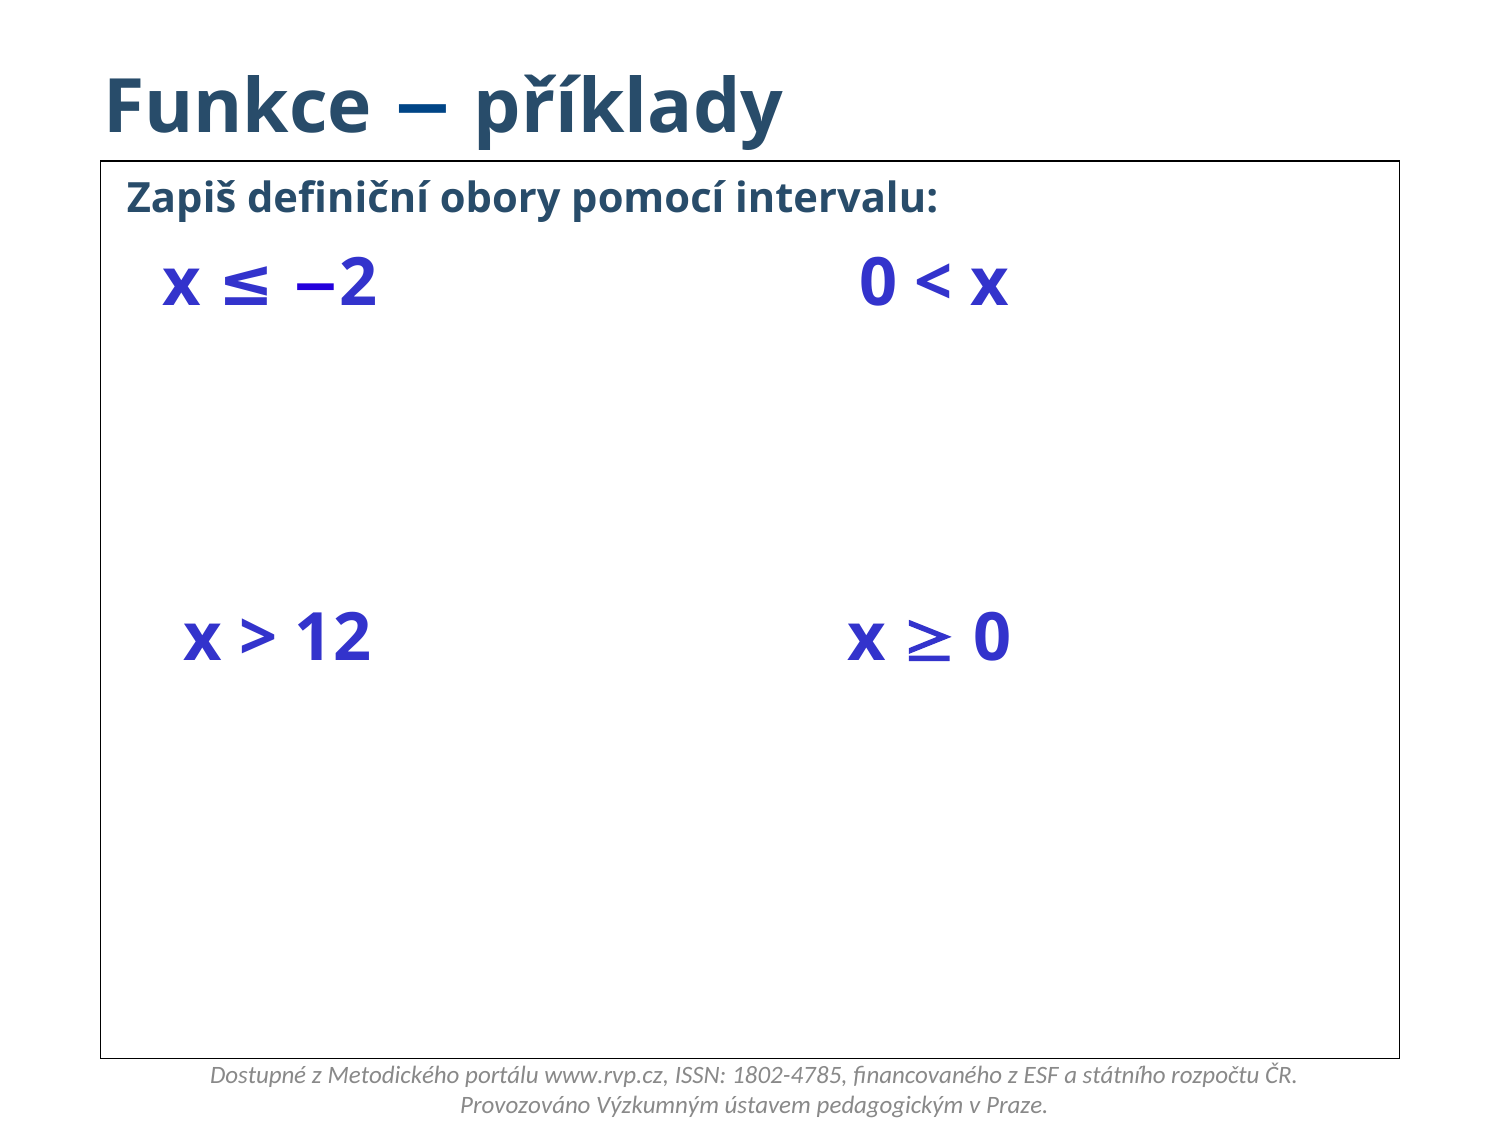

# Funkce − příklady
Zapiš definiční obory pomocí intervalu:
x ≤ −2
0 < x
x > 12
x  0